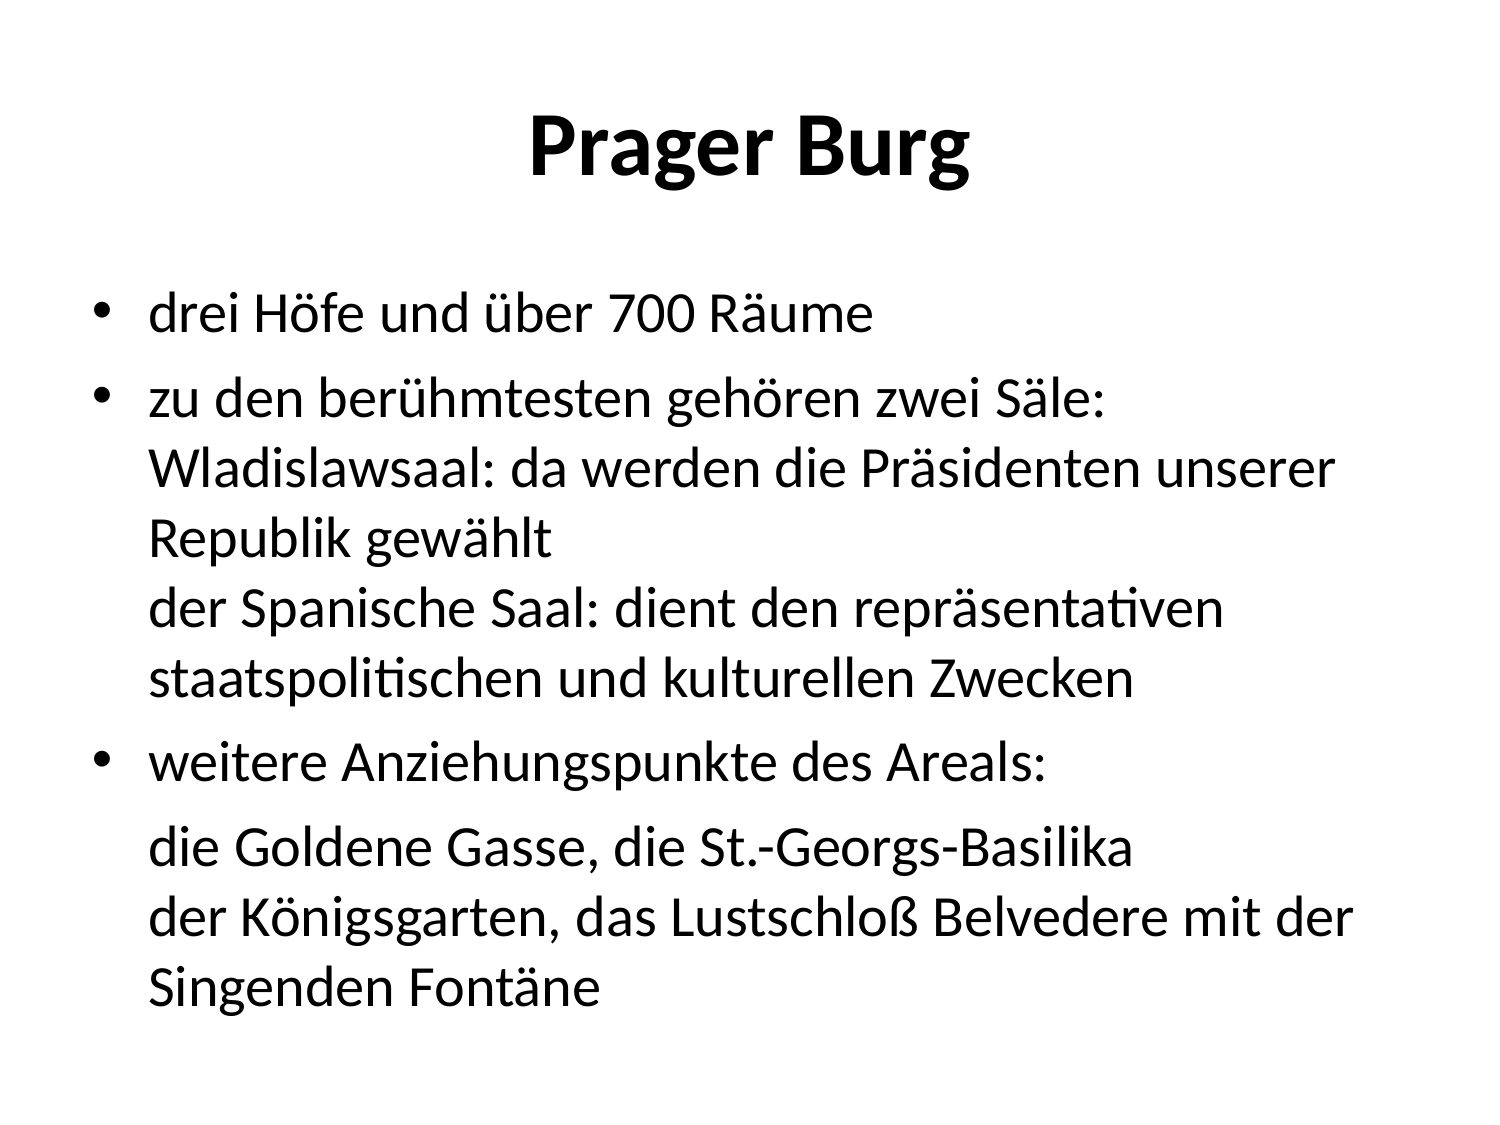

# Prager Burg
drei Höfe und über 700 Räume
zu den berühmtesten gehören zwei Säle: Wladislawsaal: da werden die Präsidenten unserer Republik gewählt
der Spanische Saal: dient den repräsentativen staatspolitischen und kulturellen Zwecken
weitere Anziehungspunkte des Areals:
	die Goldene Gasse, die St.-Georgs-Basilika
der Königsgarten, das Lustschloß Belvedere mit der Singenden Fontäne